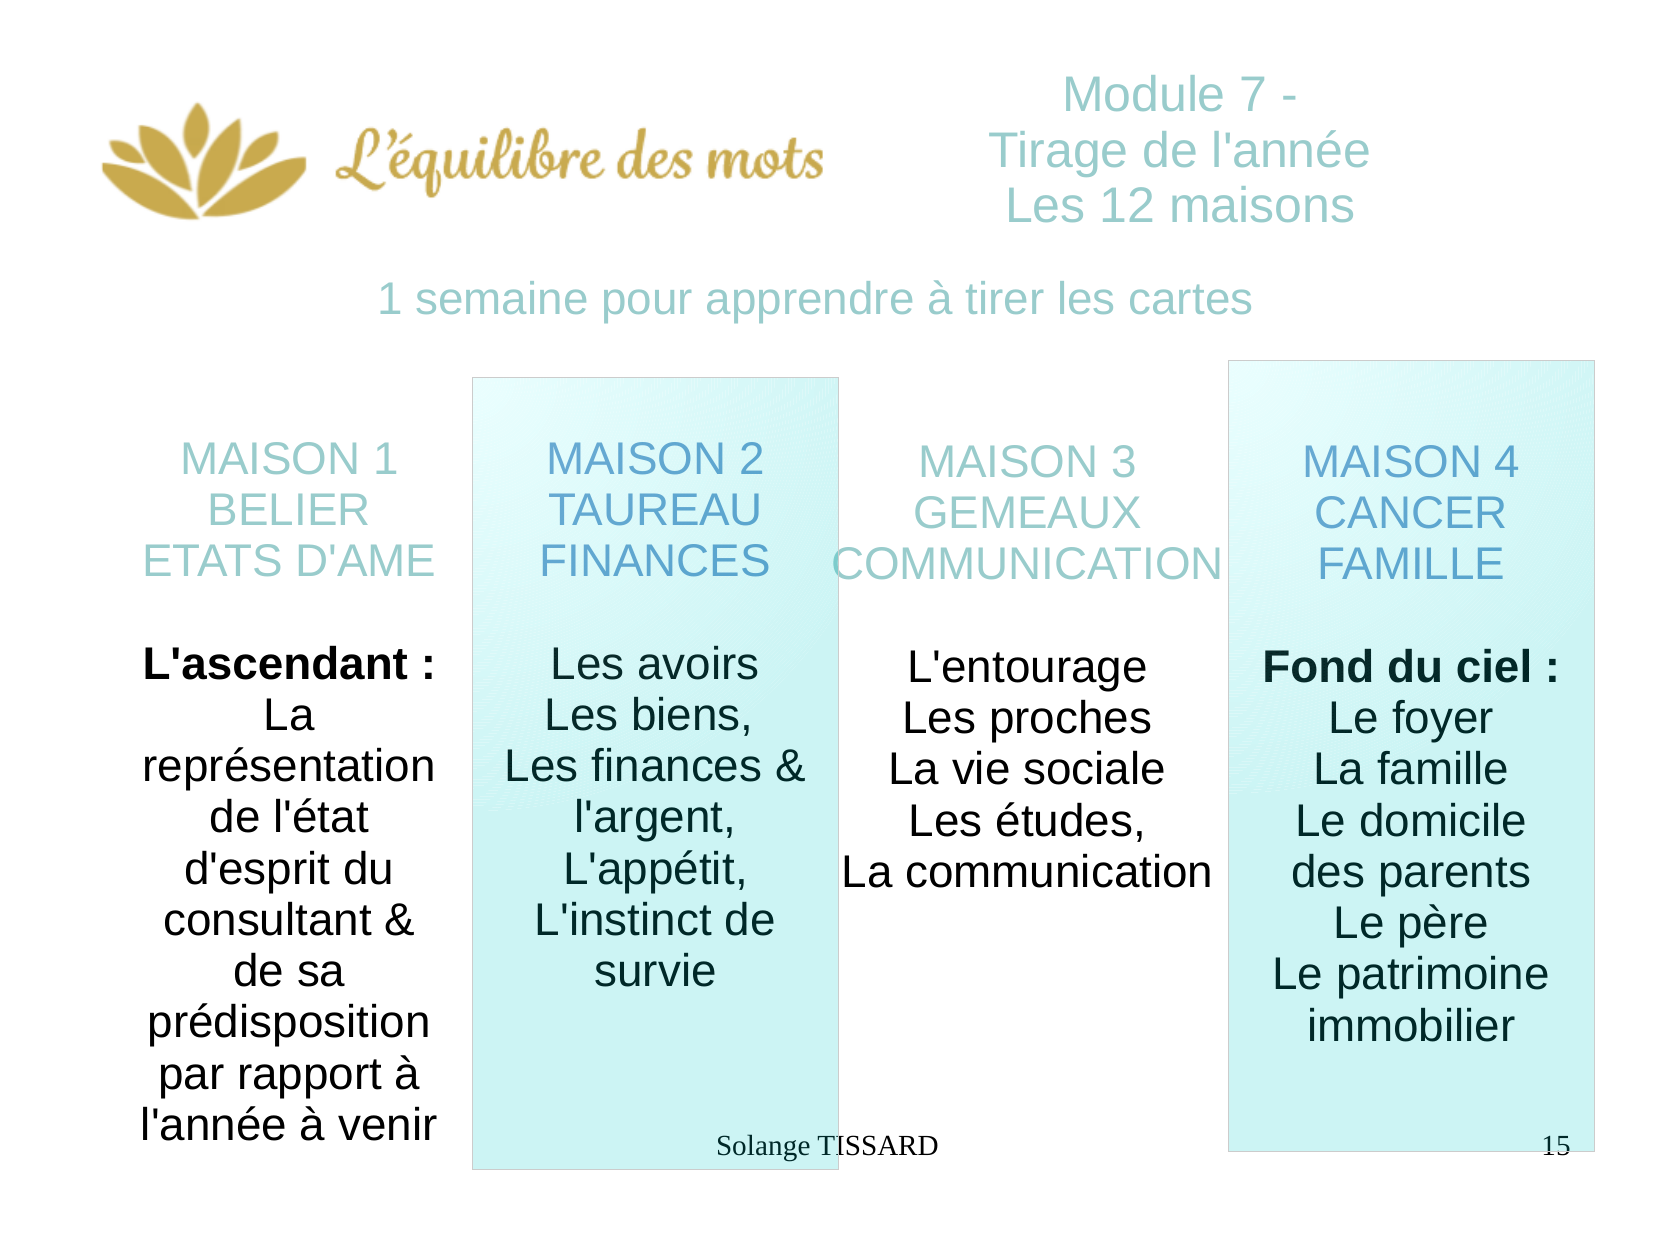

# Module 7 - Tirage de l'année Les 12 maisons
1 semaine pour apprendre à tirer les cartes
MAISON 1
BELIER
ETATS D'AME
L'ascendant :
La représentation de l'état d'esprit du consultant & de sa prédisposition par rapport à l'année à venir
MAISON 2
TAUREAU
FINANCES
Les avoirs
Les biens,
Les finances & l'argent, L'appétit, L'instinct de survie
MAISON 3
GEMEAUX
COMMUNICATION
L'entourage
Les proches
La vie sociale
Les études,
La communication
MAISON 4
CANCER
FAMILLE
Fond du ciel :
Le foyer
La famille
Le domicile des parents
Le père
Le patrimoine immobilier
Solange TISSARD
15